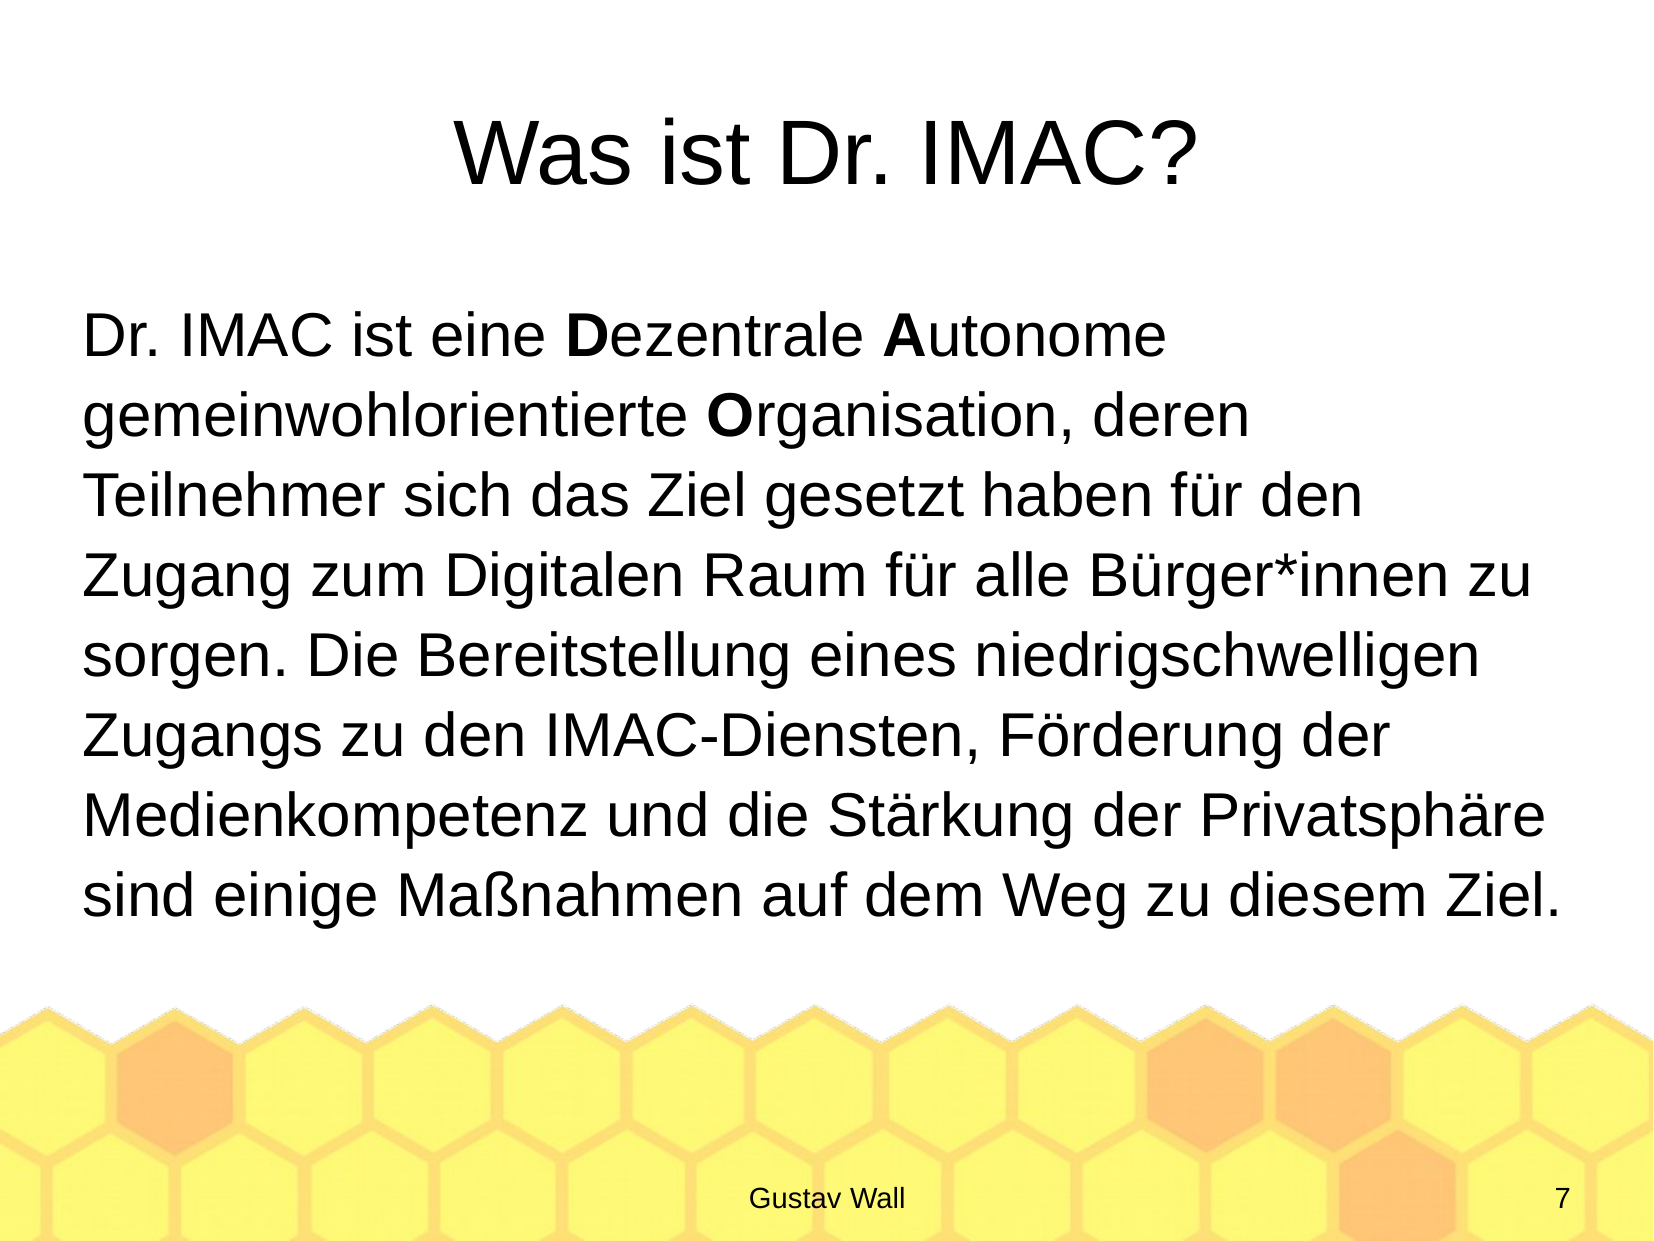

# Was ist Dr. IMAC?
Dr. IMAC ist eine Dezentrale Autonome gemeinwohlorientierte Organisation, deren Teilnehmer sich das Ziel gesetzt haben für den Zugang zum Digitalen Raum für alle Bürger*innen zu sorgen. Die Bereitstellung eines niedrigschwelligen Zugangs zu den IMAC-Diensten, Förderung der Medienkompetenz und die Stärkung der Privatsphäre sind einige Maßnahmen auf dem Weg zu diesem Ziel.
Gustav Wall
7